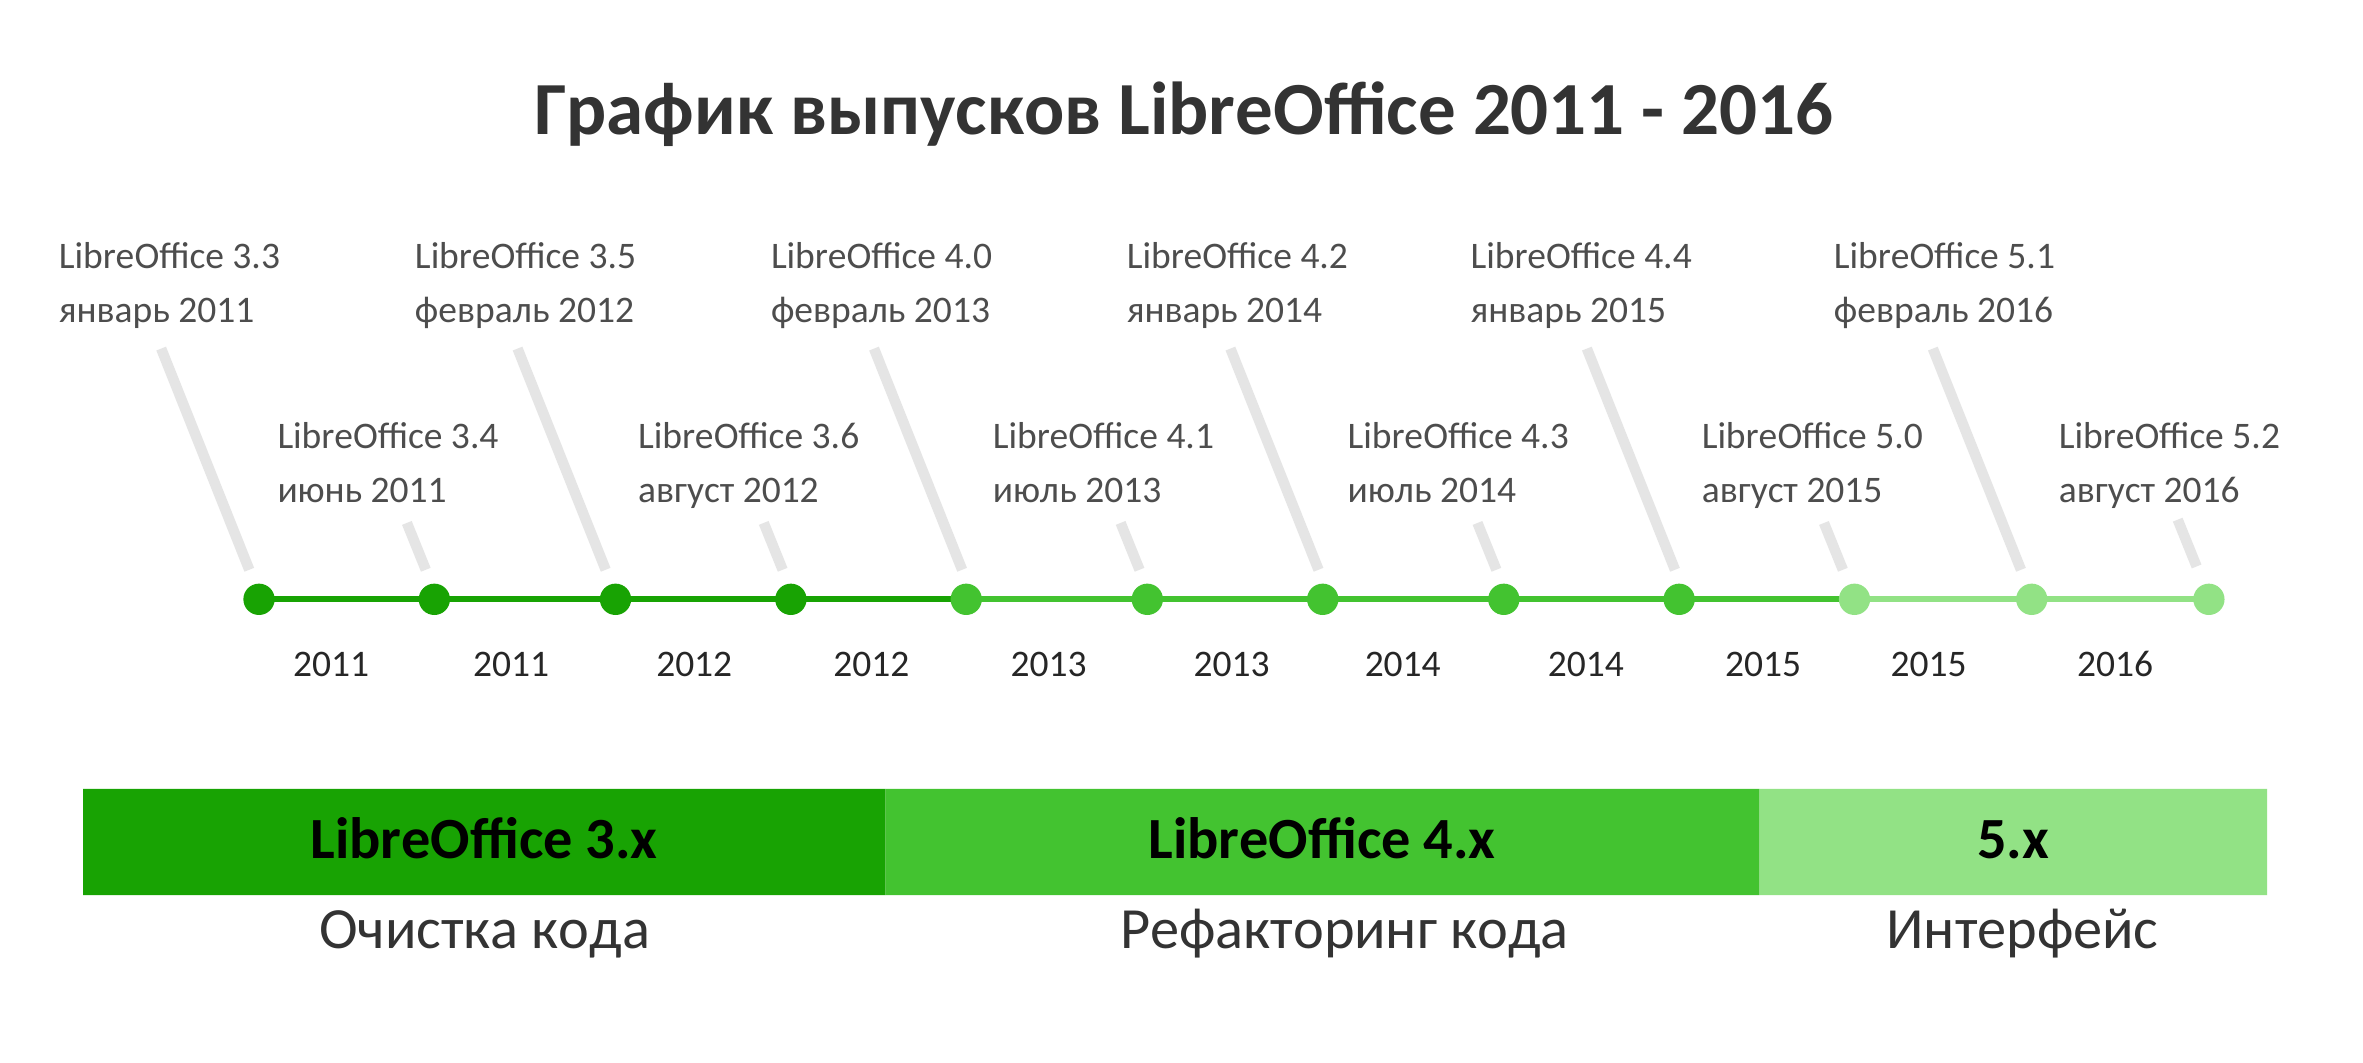

График выпусков LibreOffice 2011 - 2016
LibreOffice 3.3
январь 2011
LibreOffice 3.5
февраль 2012
LibreOffice 4.0
февраль 2013
LibreOffice 4.2
январь 2014
LibreOffice 4.4
январь 2015
LibreOffice 5.1
февраль 2016
LibreOffice 3.4
июнь 2011
LibreOffice 3.6
август 2012
LibreOffice 4.1
июль 2013
LibreOffice 4.3
июль 2014
LibreOffice 5.0
август 2015
LibreOffice 5.2
август 2016
2011
2011
2012
2012
2013
2013
2014
2014
2015
2015
2016
LibreOffice 3.x
LibreOffice 4.x
5.x
Очистка кода
Рефакторинг кода
Интерфейс